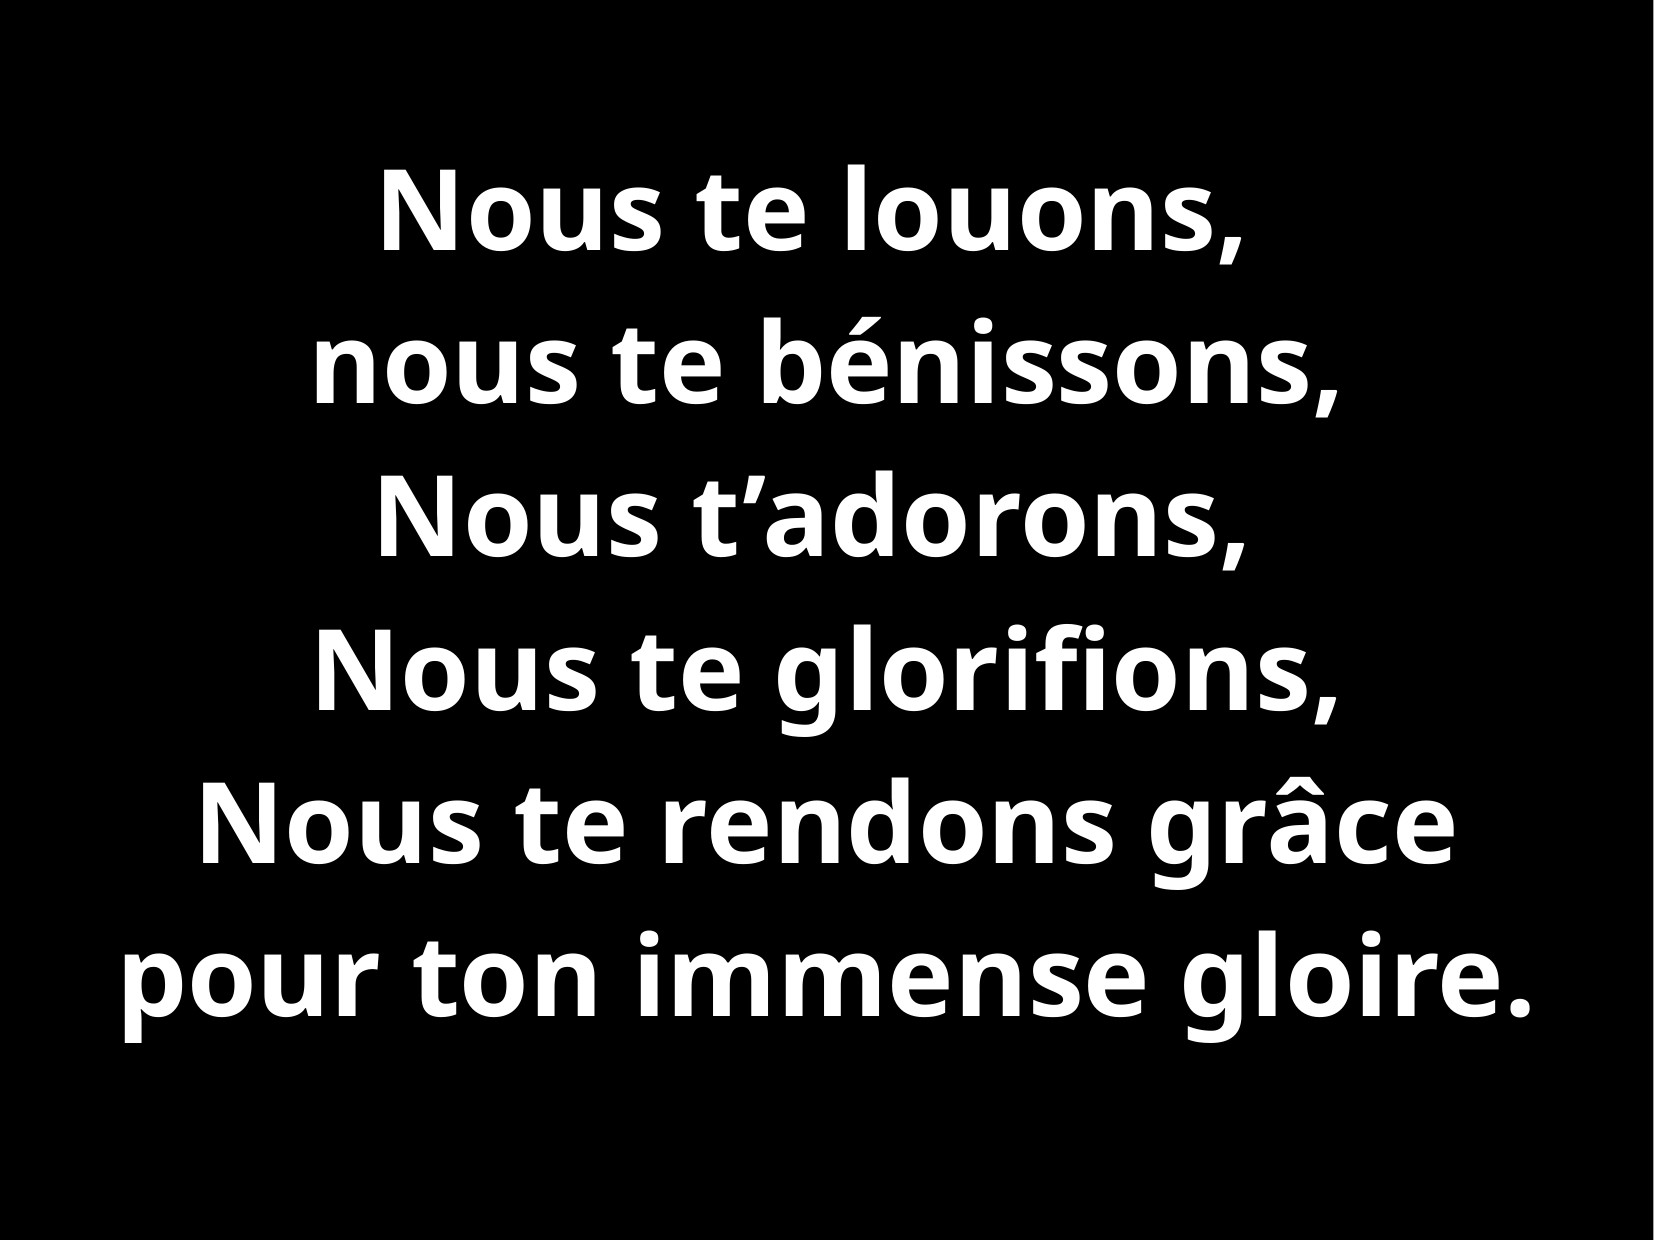

# Nous te louons,
nous te bénissons,
Nous t’adorons,
Nous te glorifions,
Nous te rendons grâce pour ton immense gloire.